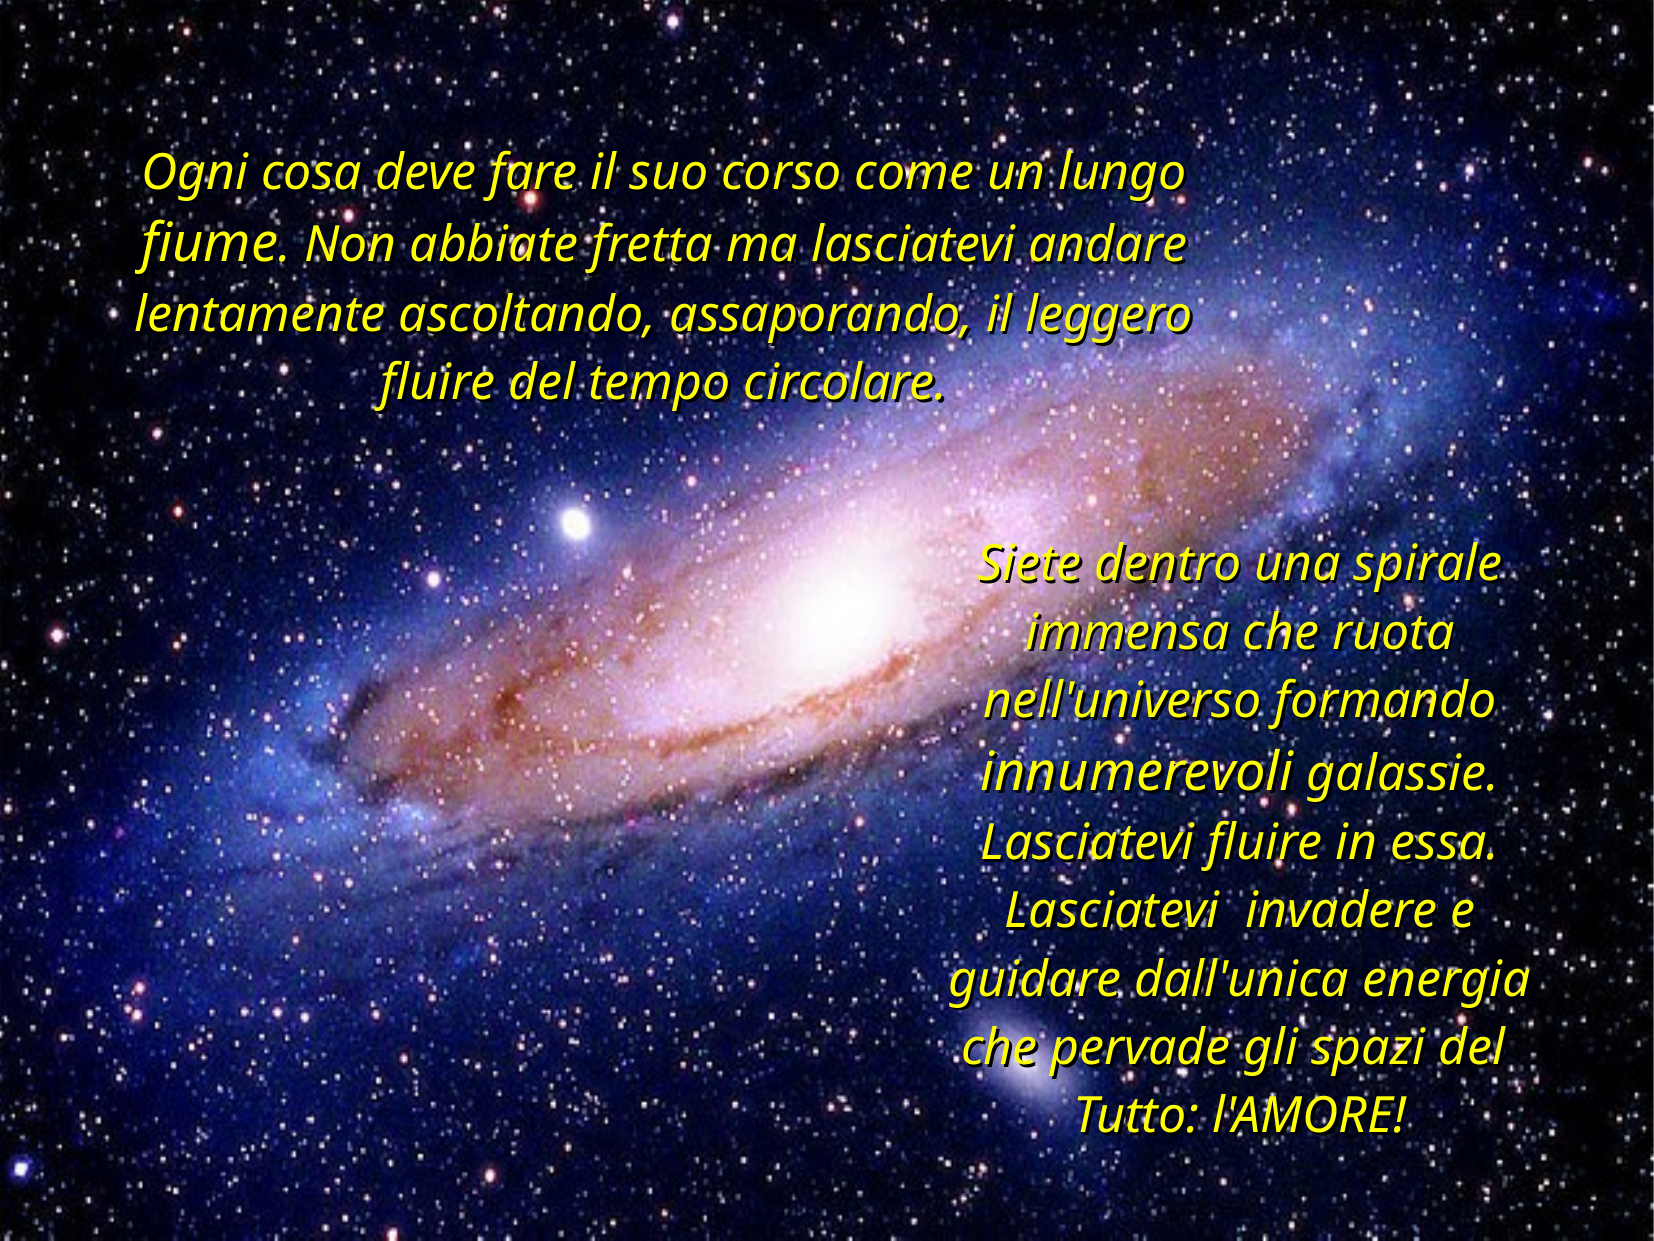

# Ogni cosa deve fare il suo corso come un lungo fiume. Non abbiate fretta ma lasciatevi andare lentamente ascoltando, assaporando, il leggero fluire del tempo circolare.
Siete dentro una spirale immensa che ruota nell'universo formando innumerevoli galassie. Lasciatevi fluire in essa. Lasciatevi invadere e guidare dall'unica energia che pervade gli spazi del Tutto: l'AMORE!